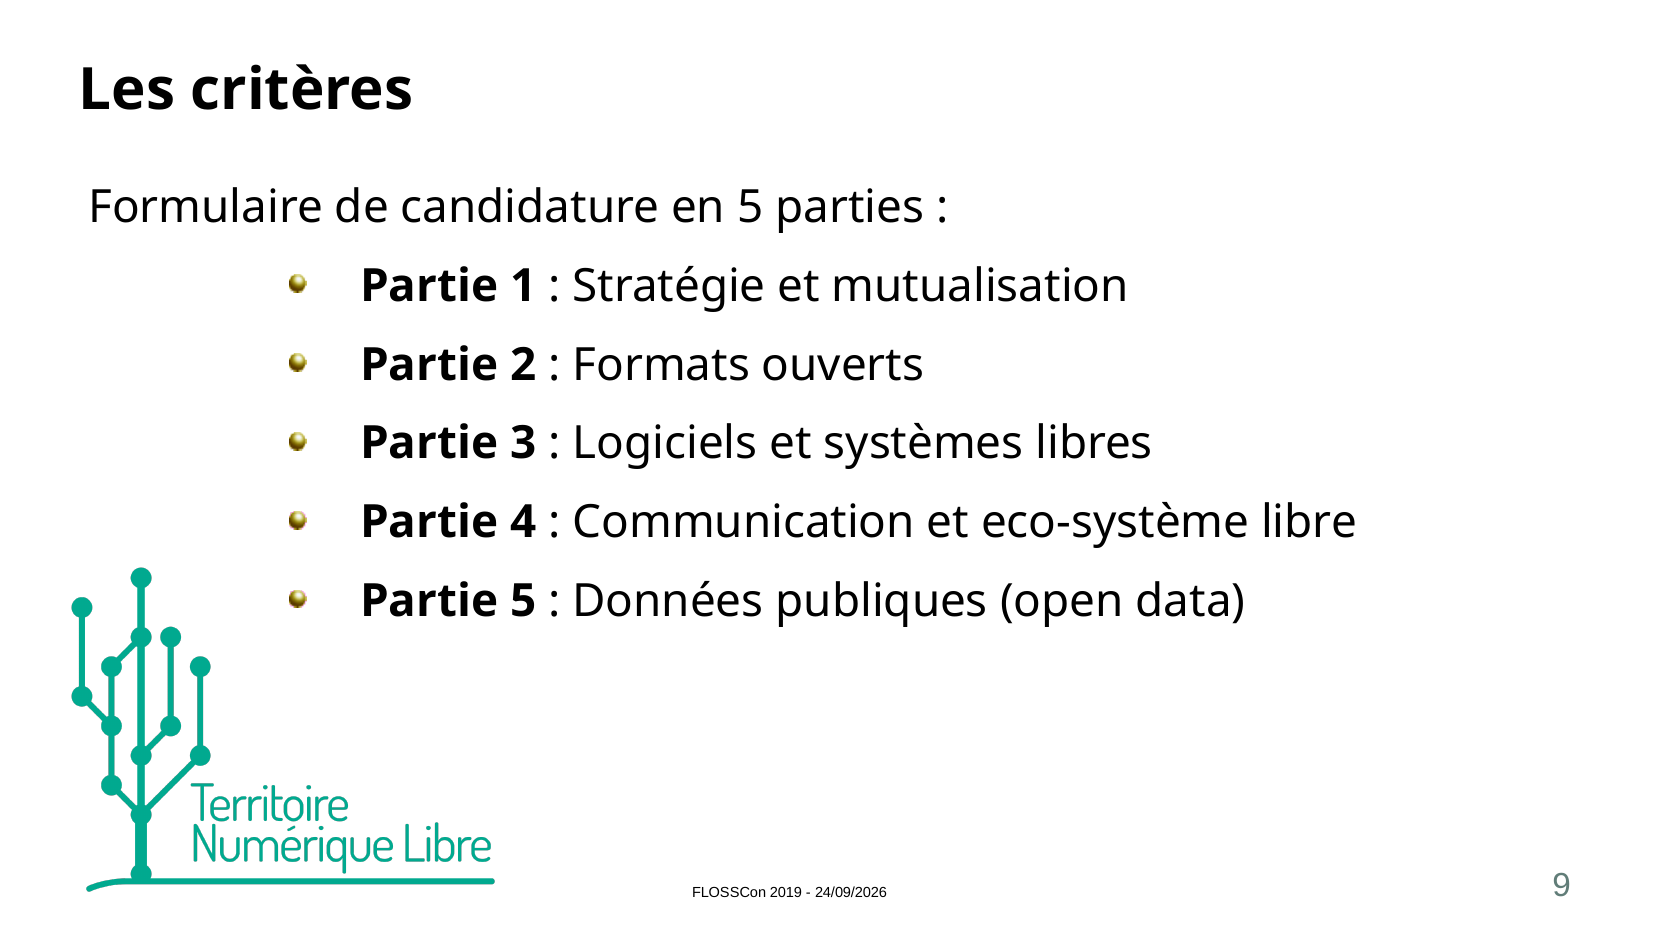

Les critères
# Formulaire de candidature en 5 parties :
Partie 1 : Stratégie et mutualisation
Partie 2 : Formats ouverts
Partie 3 : Logiciels et systèmes libres
Partie 4 : Communication et eco-système libre
Partie 5 : Données publiques (open data)
9